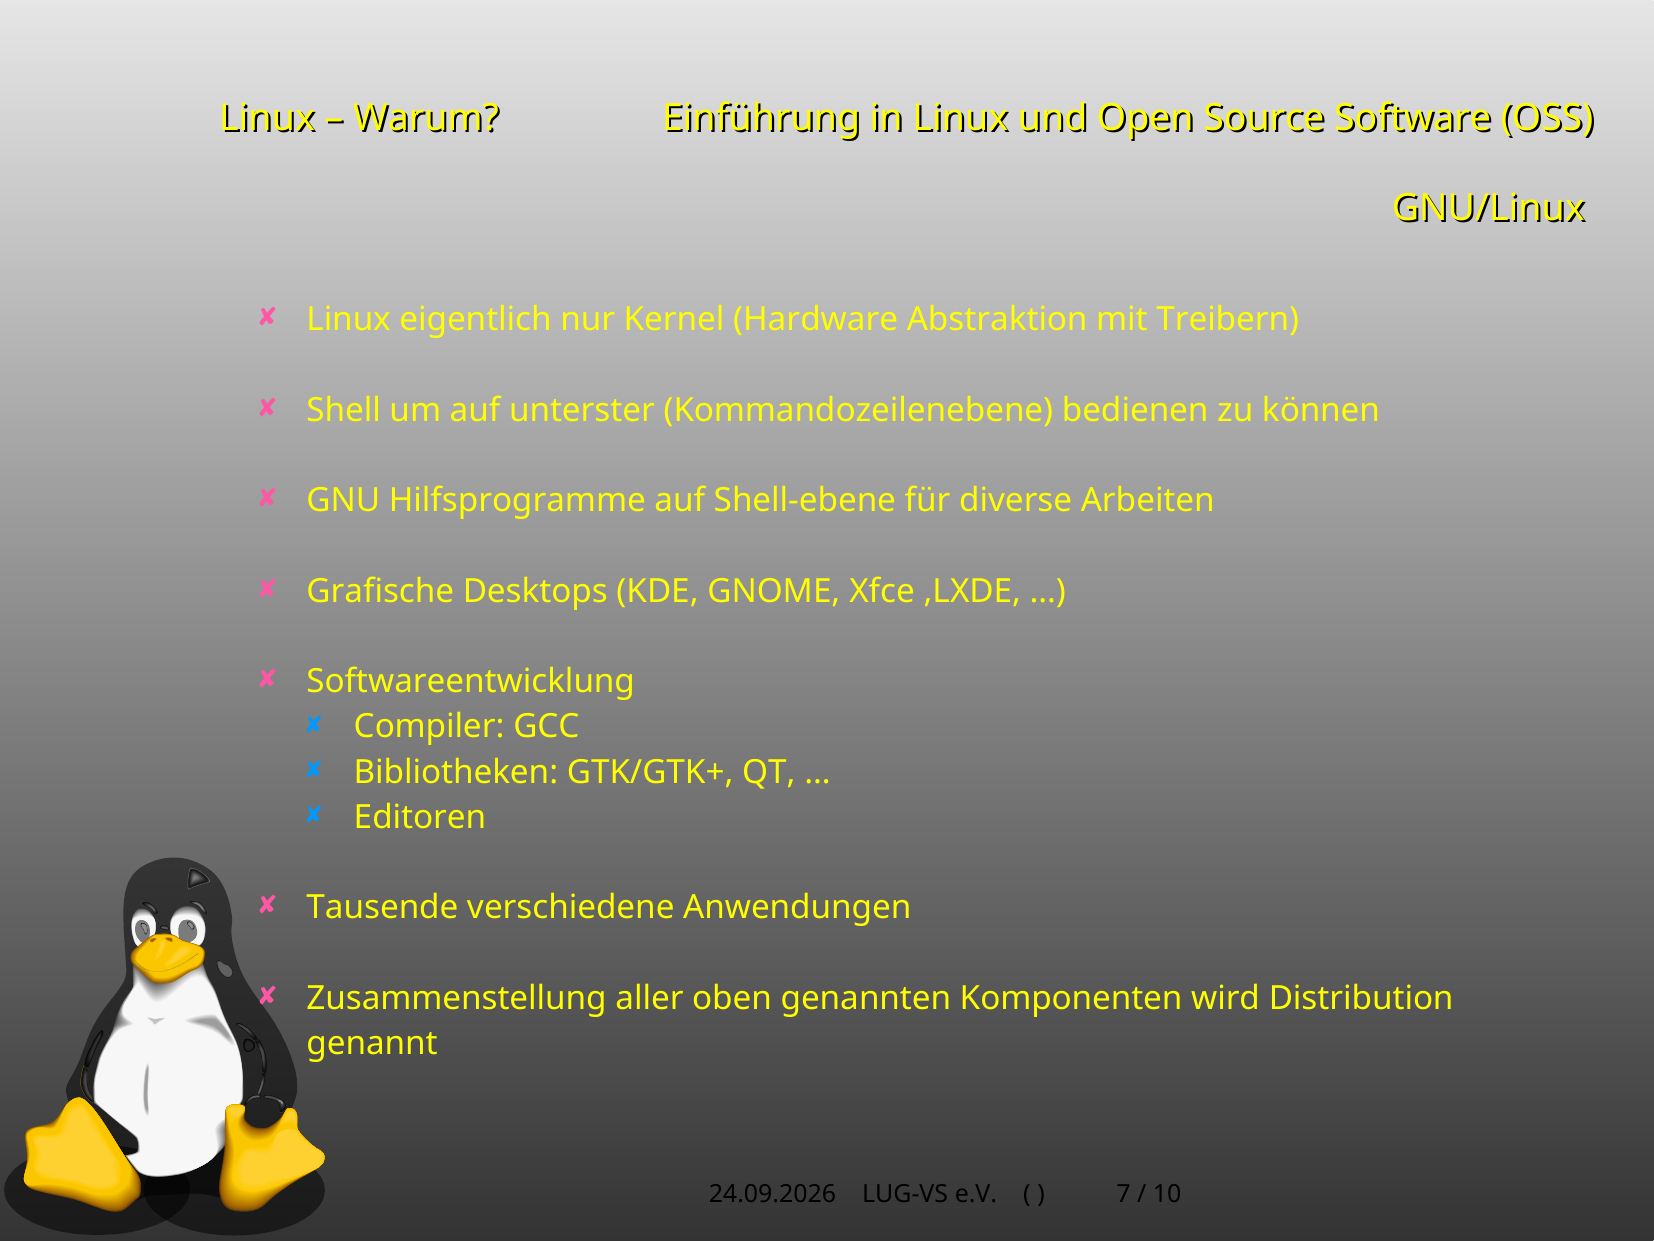

# Linux – Warum? 			Einführung in Linux und Open Source Software (OSS) GNU/Linux
Linux eigentlich nur Kernel (Hardware Abstraktion mit Treibern)
Shell um auf unterster (Kommandozeilenebene) bedienen zu können
GNU Hilfsprogramme auf Shell-ebene für diverse Arbeiten
Grafische Desktops (KDE, GNOME, Xfce ,LXDE, …)
Softwareentwicklung
Compiler: GCC
Bibliotheken: GTK/GTK+, QT, …
Editoren
Tausende verschiedene Anwendungen
Zusammenstellung aller oben genannten Komponenten wird Distribution genannt